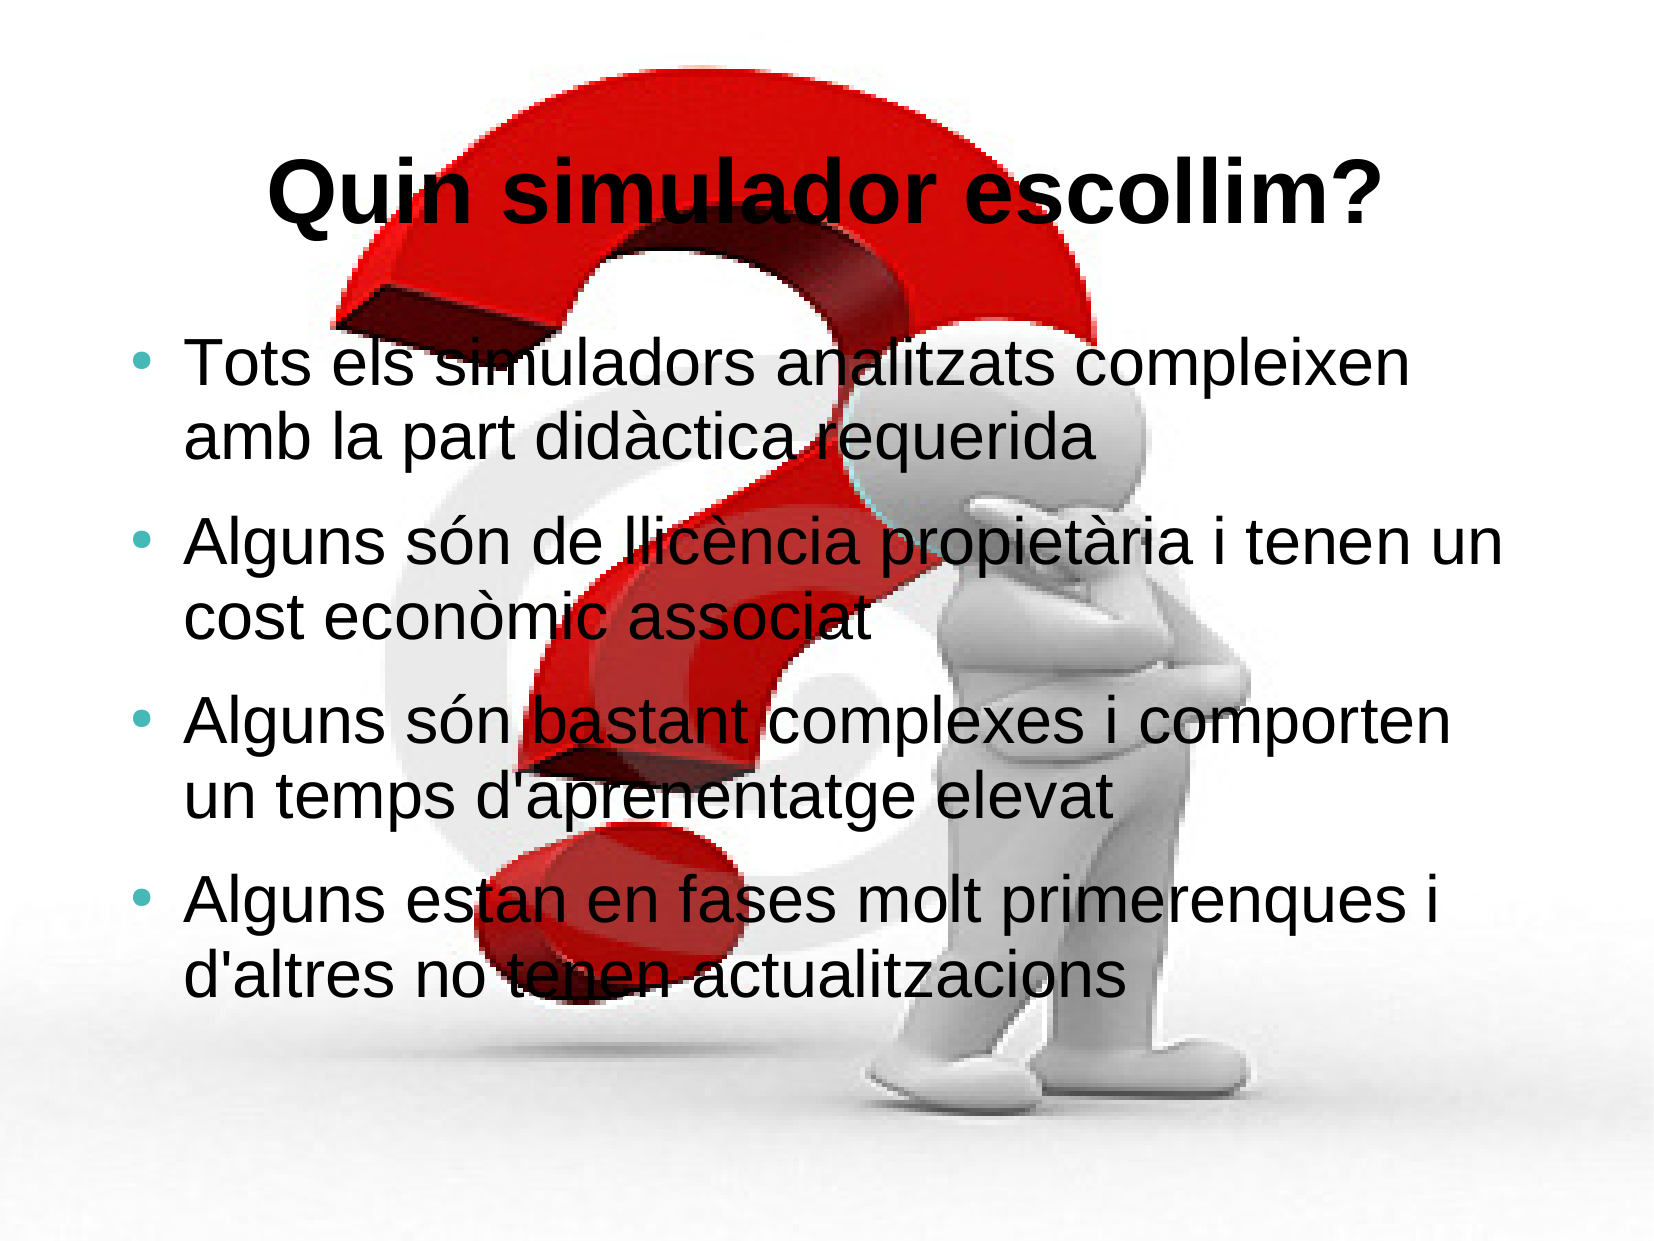

# Quin simulador escollim?
Tots els simuladors analitzats compleixen amb la part didàctica requerida
Alguns són de llicència propietària i tenen un cost econòmic associat
Alguns són bastant complexes i comporten un temps d'aprenentatge elevat
Alguns estan en fases molt primerenques i d'altres no tenen actualitzacions